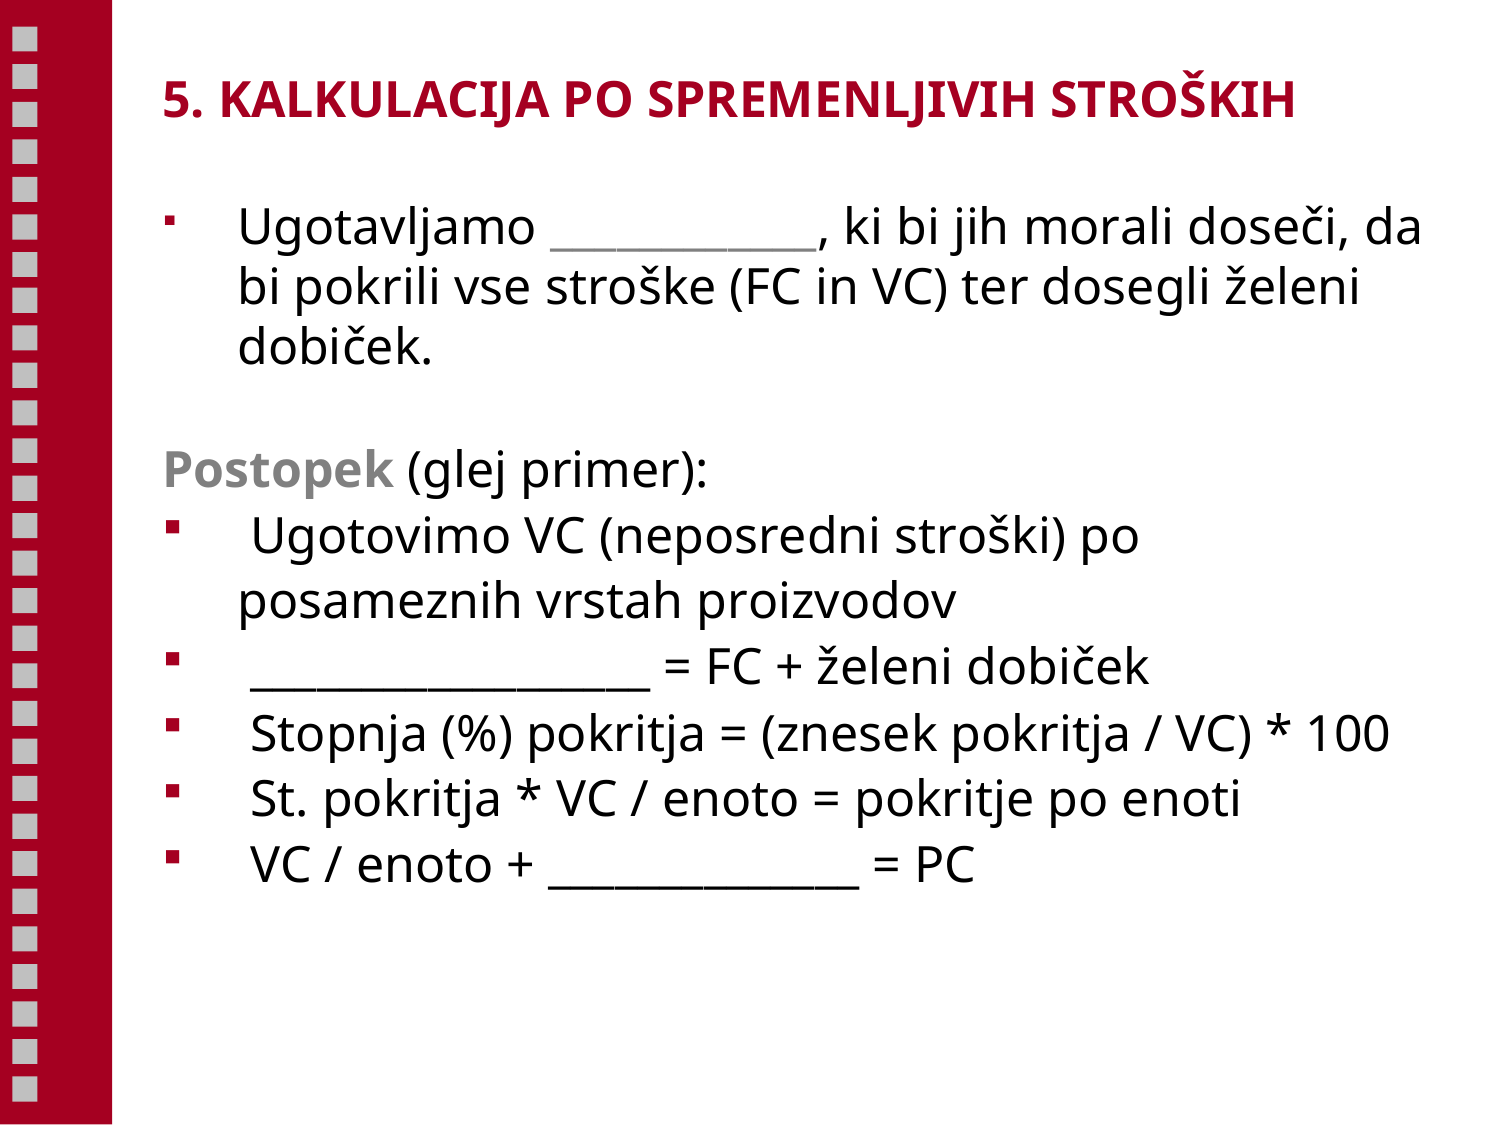

# 5. KALKULACIJA PO SPREMENLJIVIH STROŠKIH
Ugotavljamo ____________, ki bi jih morali doseči, da bi pokrili vse stroške (FC in VC) ter dosegli želeni dobiček.
Postopek (glej primer):
 Ugotovimo VC (neposredni stroški) po posameznih vrstah proizvodov
 __________________ = FC + želeni dobiček
 Stopnja (%) pokritja = (znesek pokritja / VC) * 100
 St. pokritja * VC / enoto = pokritje po enoti
 VC / enoto + ______________ = PC